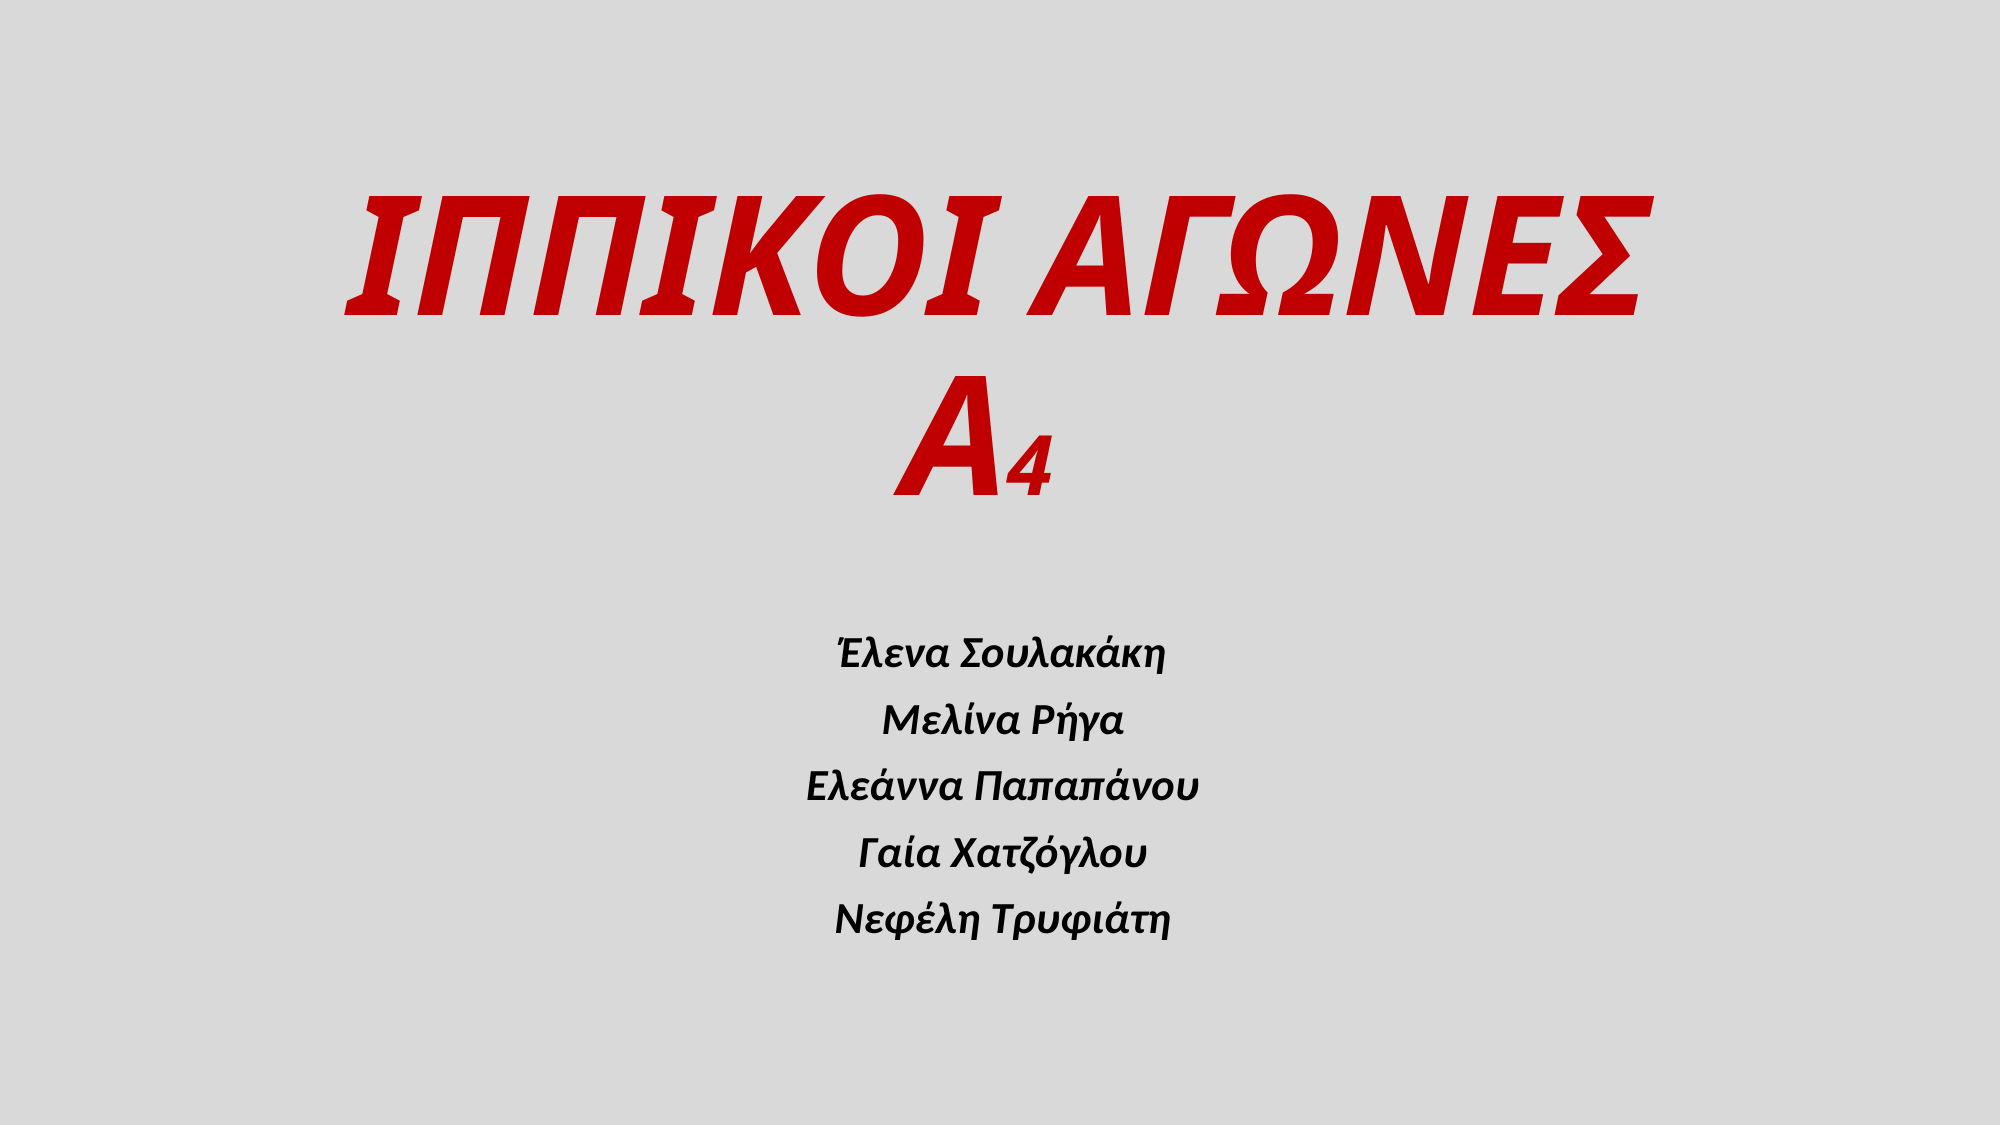

# ΙΠΠΙΚΟΙ ΑΓΩΝΕΣ Α4
Έλενα Σουλακάκη
Μελίνα Ρήγα
Ελεάννα Παπαπάνου
Γαία Χατζόγλου
Νεφέλη Τρυφιάτη